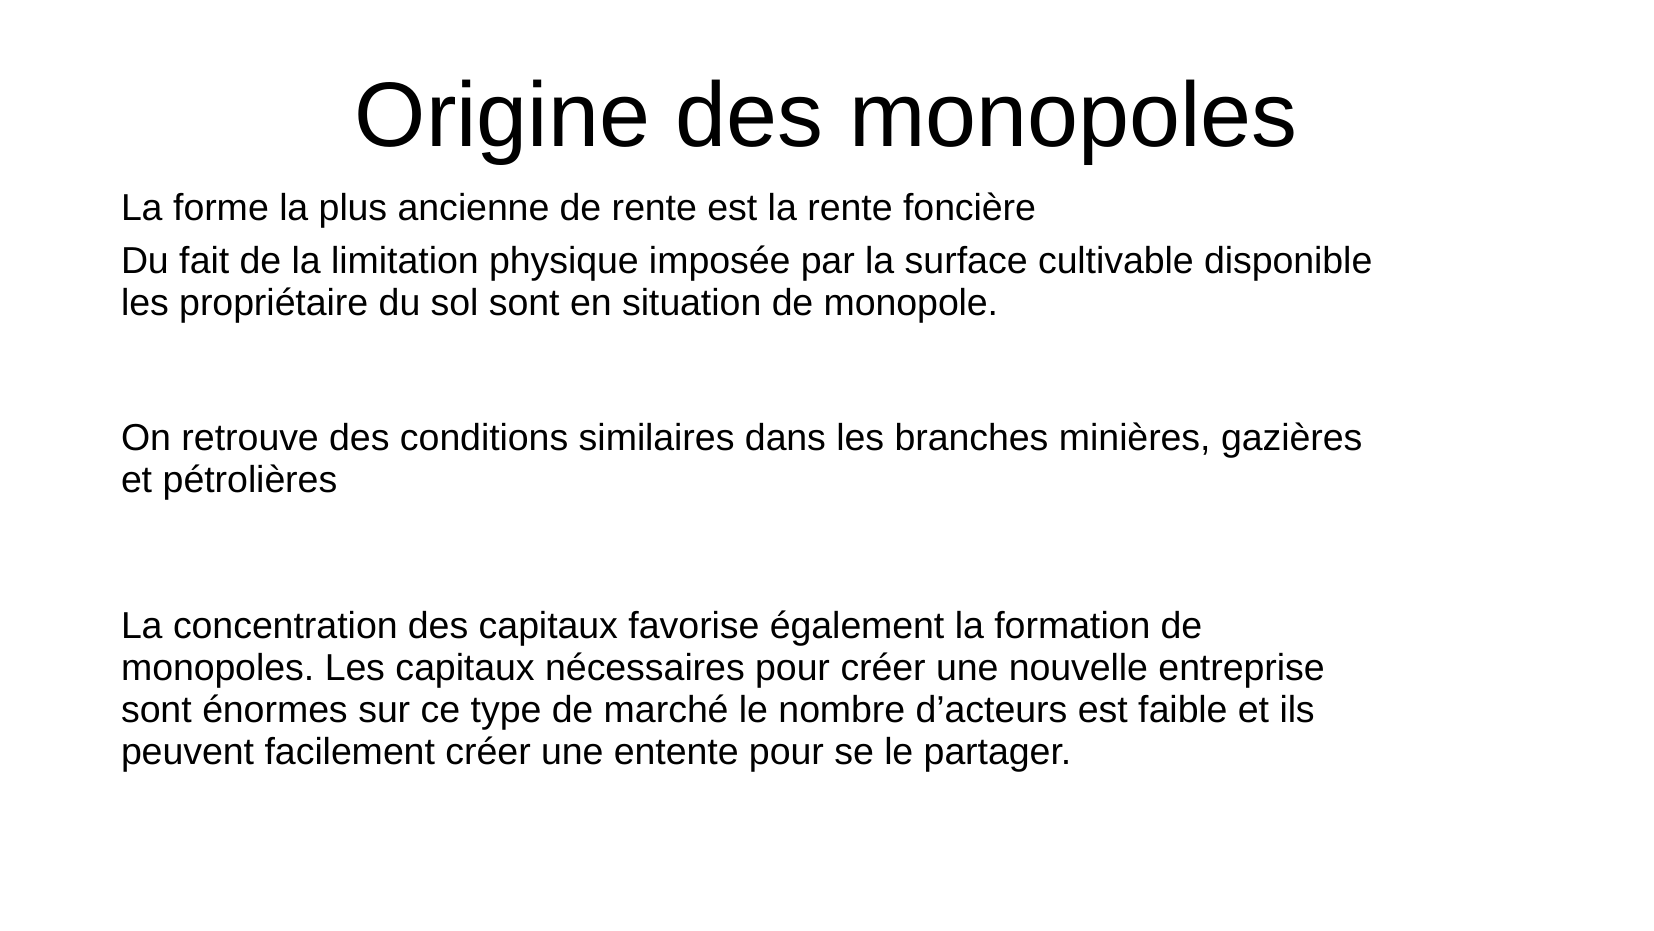

# Origine des monopoles
La forme la plus ancienne de rente est la rente foncière
Du fait de la limitation physique imposée par la surface cultivable disponible les propriétaire du sol sont en situation de monopole.
On retrouve des conditions similaires dans les branches minières, gazières et pétrolières
La concentration des capitaux favorise également la formation de monopoles. Les capitaux nécessaires pour créer une nouvelle entreprise sont énormes sur ce type de marché le nombre d’acteurs est faible et ils peuvent facilement créer une entente pour se le partager.